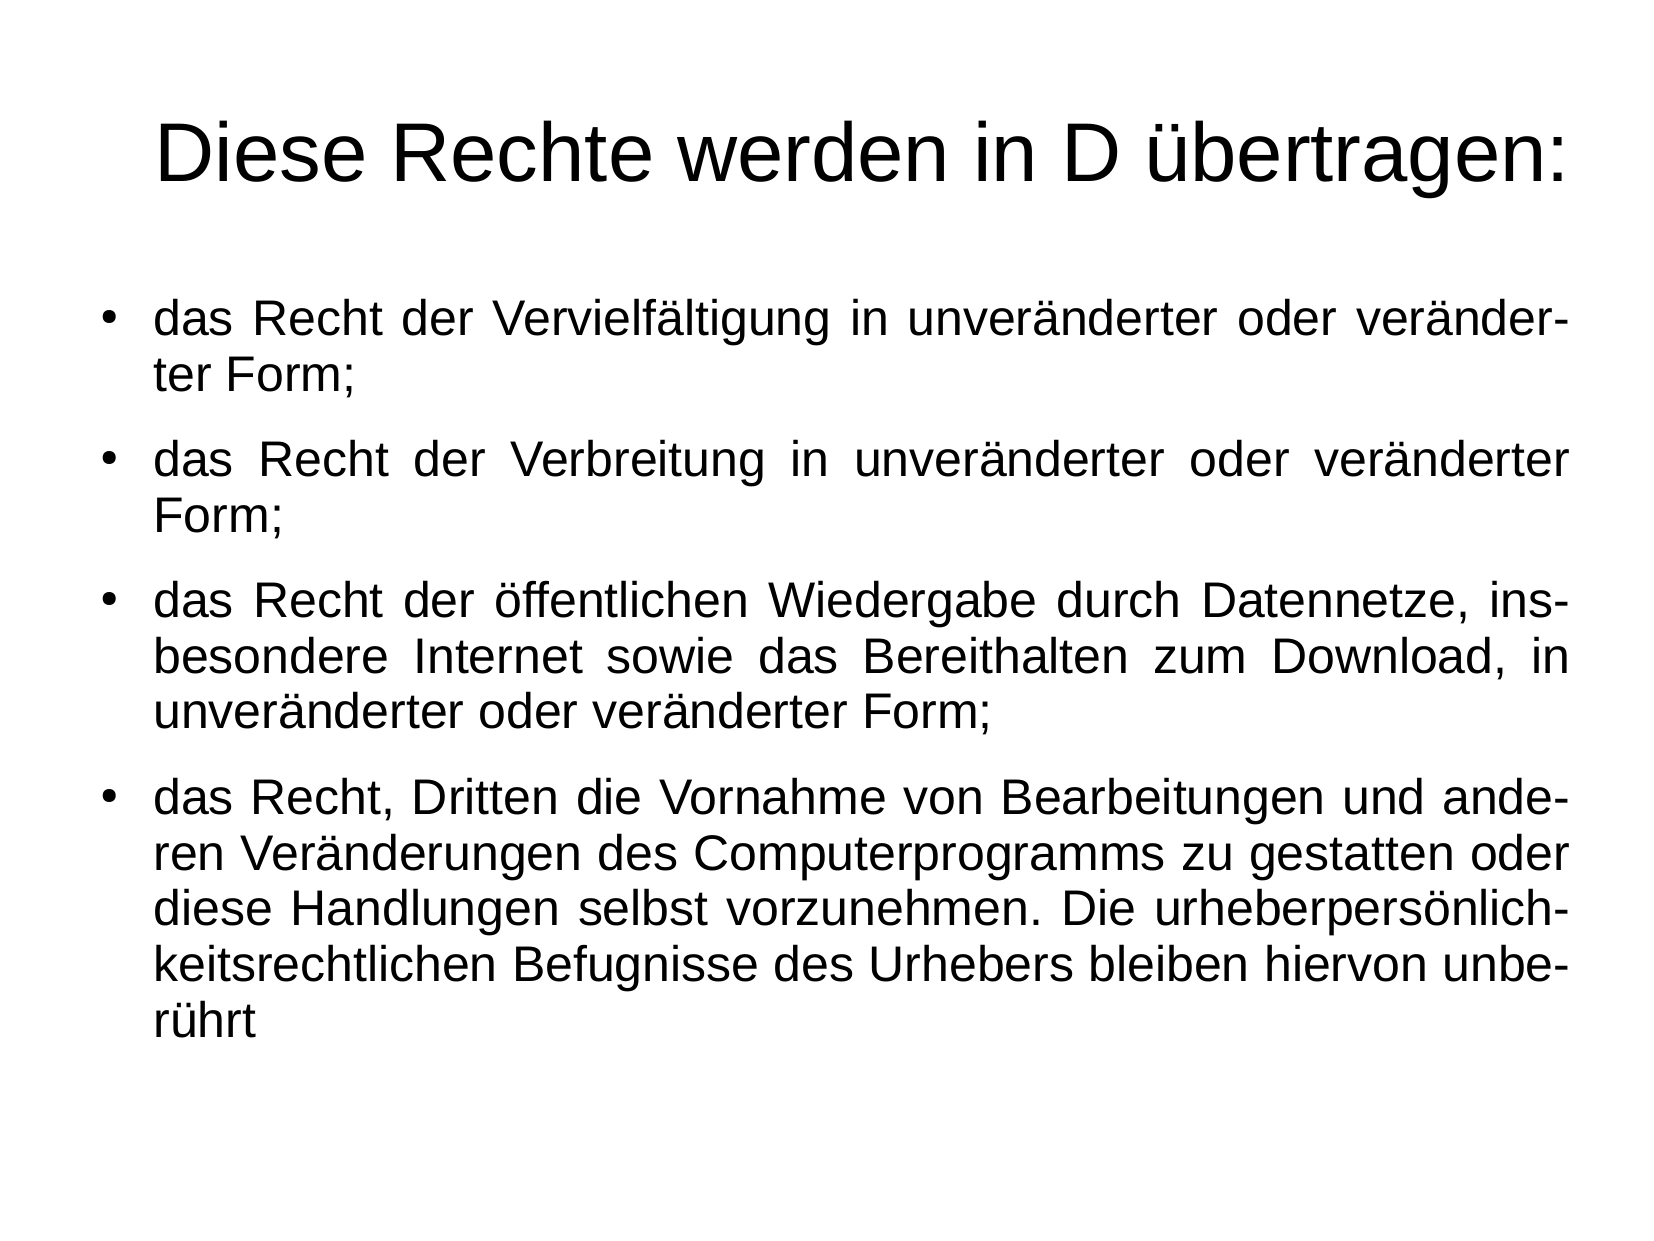

# Diese Rechte werden in D übertragen:
das Recht der Vervielfältigung in unveränderter oder veränder-ter Form;
das Recht der Verbreitung in unveränderter oder veränderter Form;
das Recht der öffentlichen Wiedergabe durch Datennetze, ins-besondere Internet sowie das Bereithalten zum Download, in unveränderter oder veränderter Form;
das Recht, Dritten die Vornahme von Bearbeitungen und ande-ren Veränderungen des Computerprogramms zu gestatten oder diese Handlungen selbst vorzunehmen. Die urheberpersönlich-keitsrechtlichen Befugnisse des Urhebers bleiben hiervon unbe-rührt